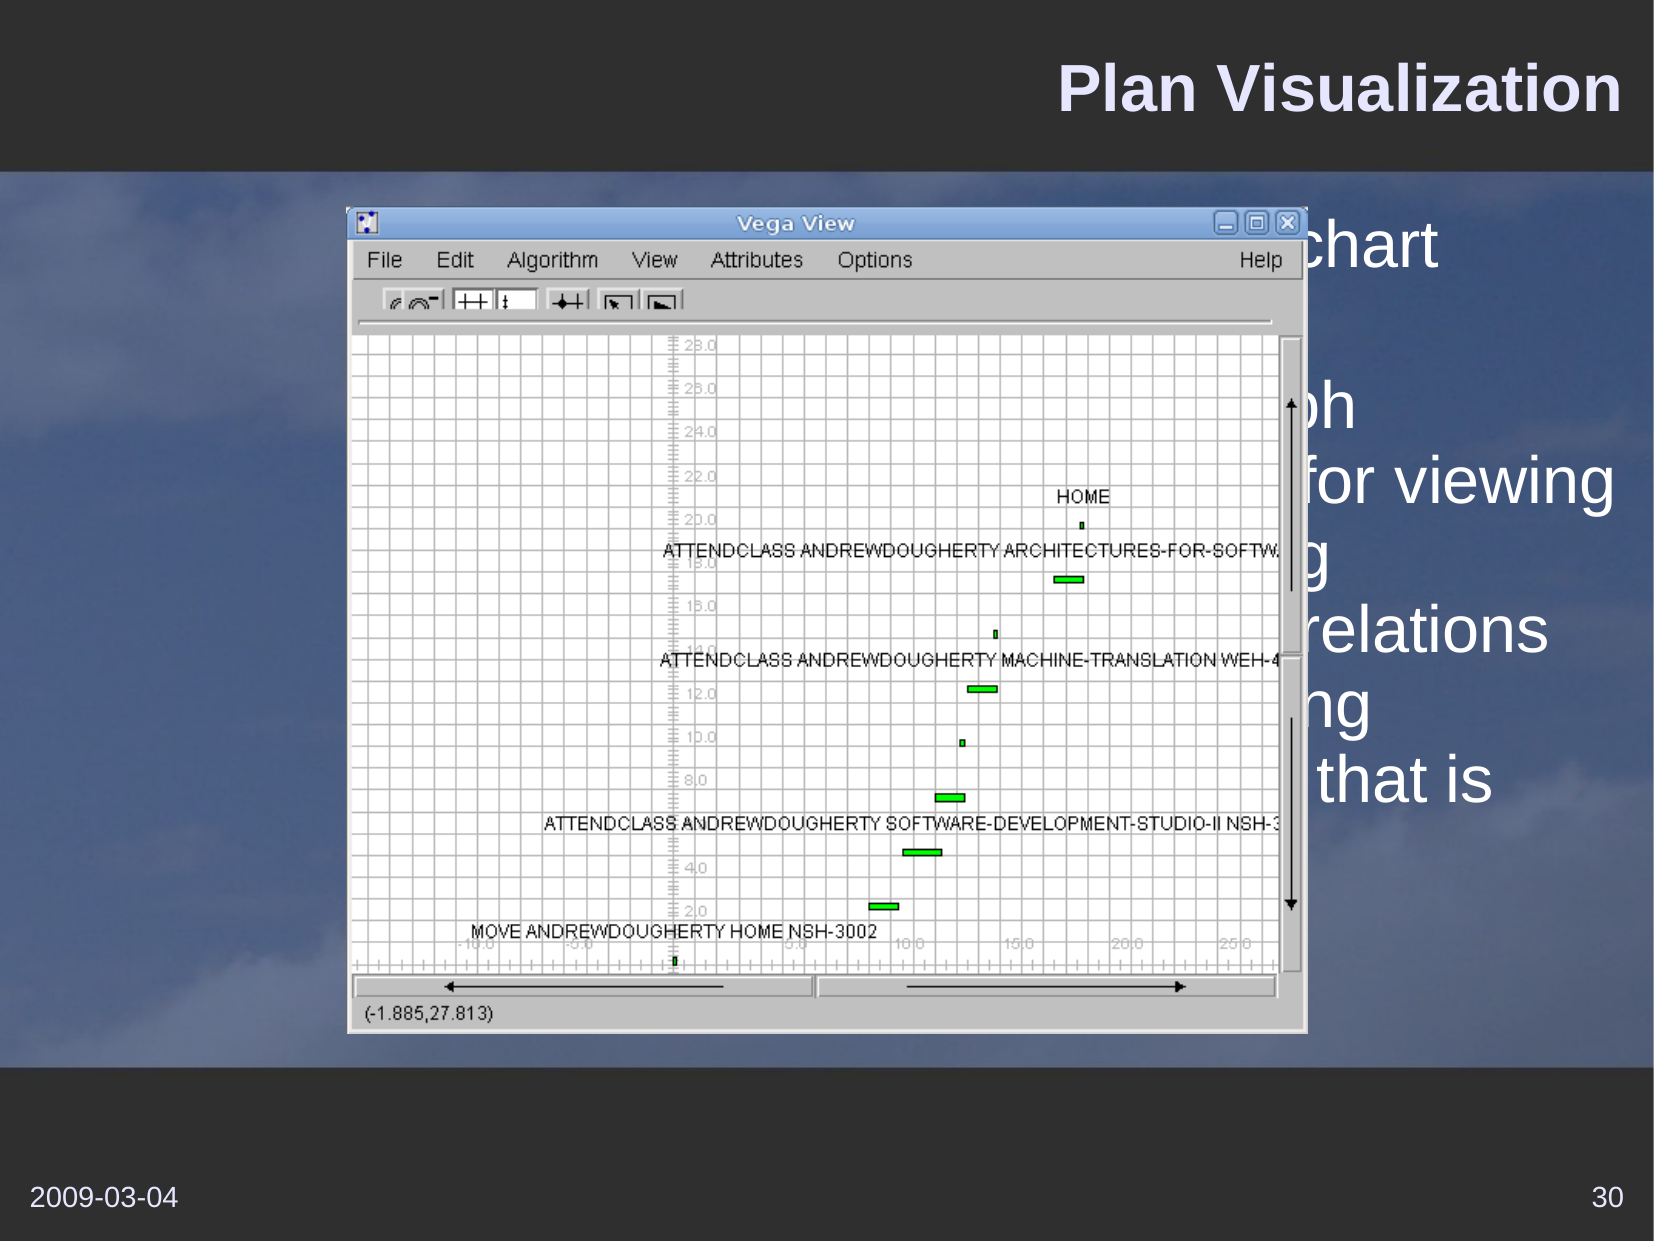

# Plan Visualization
Use a Gantt chart visualizer
Use free graph visualization for viewing / manipulating dependency relations (currently using Ubigraph but that is non-free)
2009-03-04
30